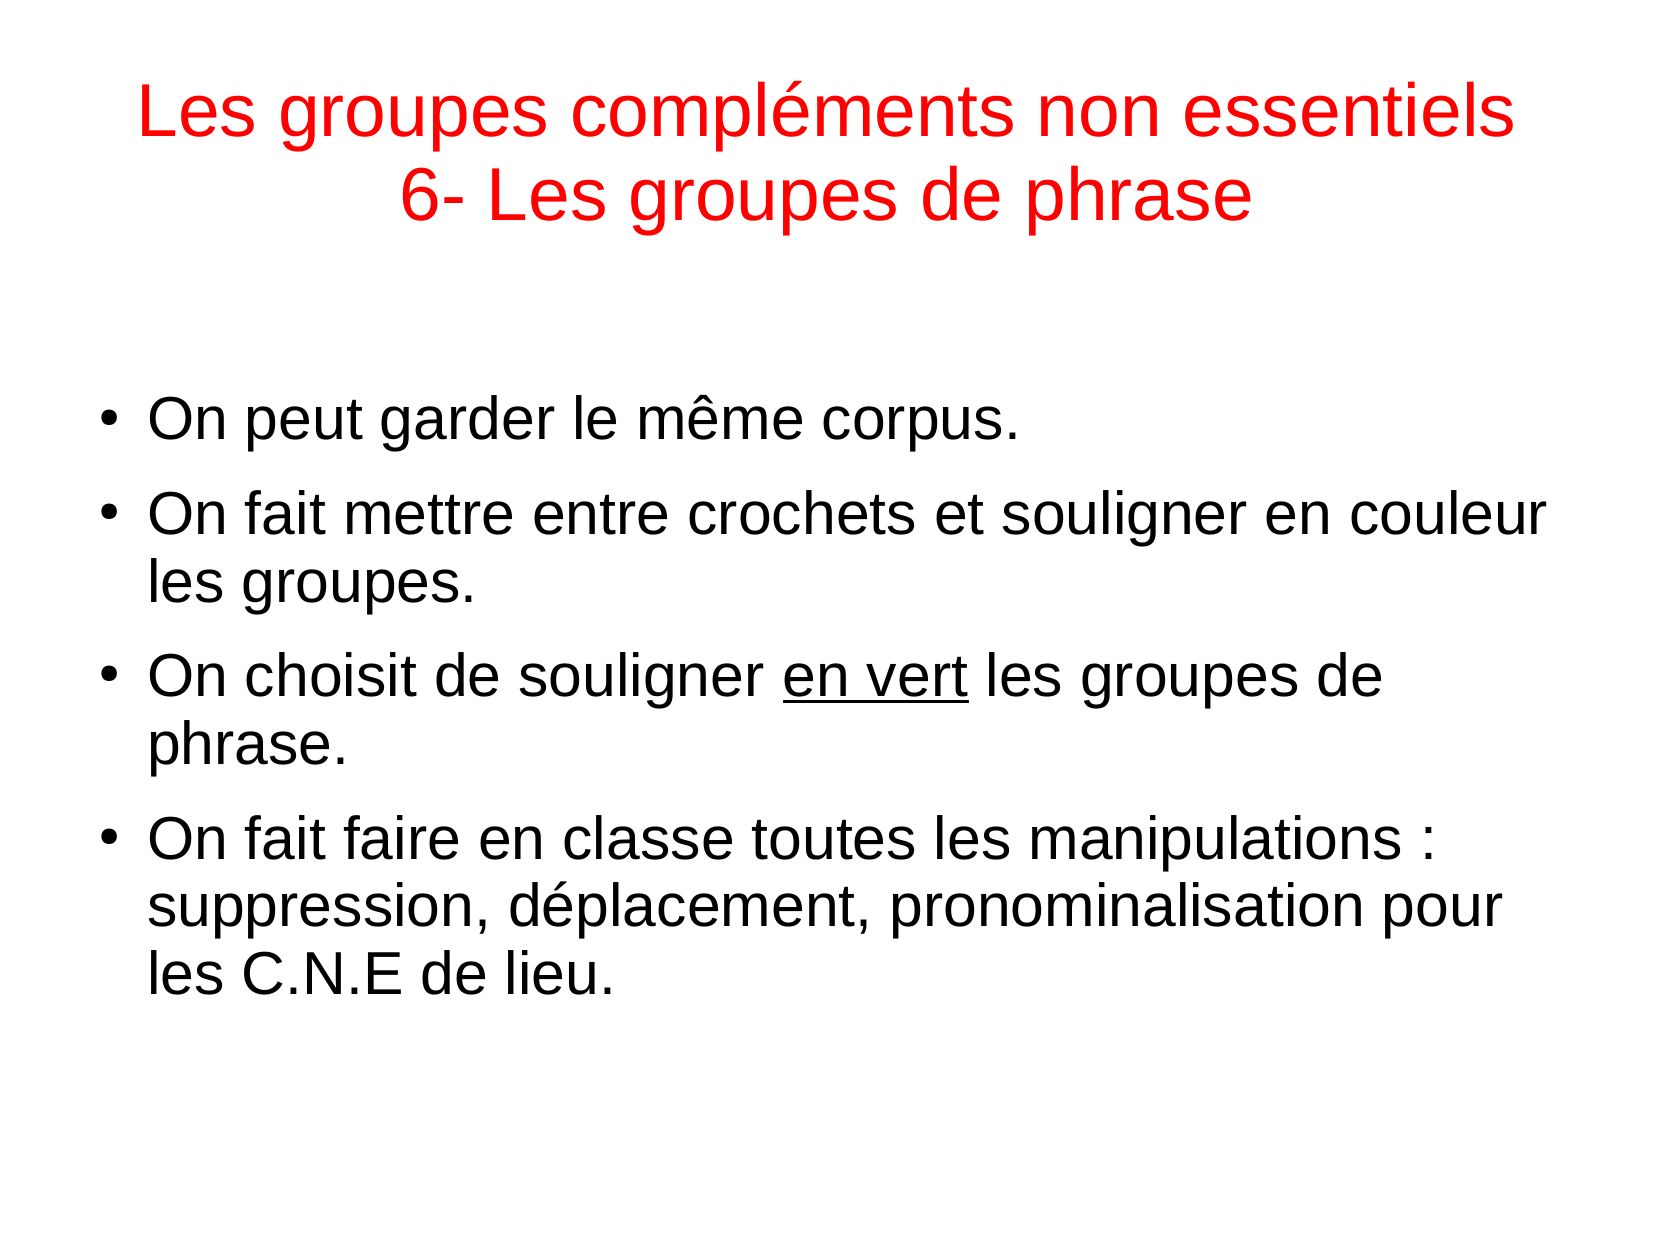

# Les groupes compléments non essentiels 6- Les groupes de phrase
On peut garder le même corpus.
On fait mettre entre crochets et souligner en couleur les groupes.
On choisit de souligner en vert les groupes de phrase.
On fait faire en classe toutes les manipulations : suppression, déplacement, pronominalisation pour les C.N.E de lieu.